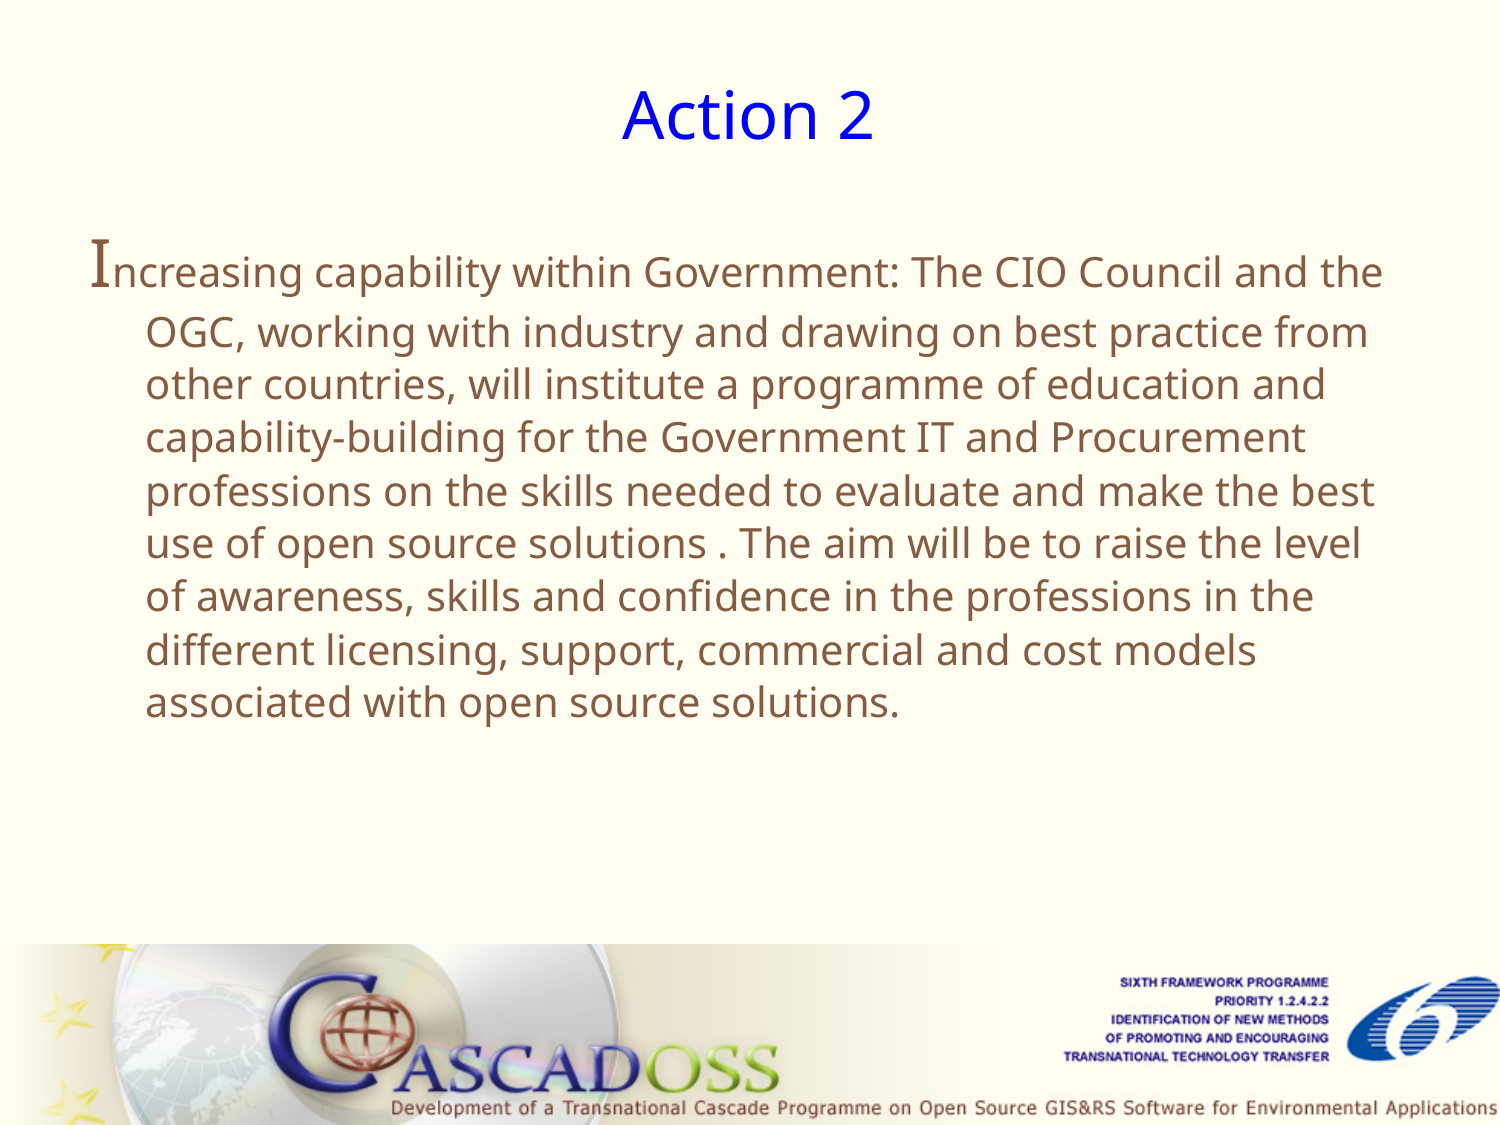

# Action 2
Increasing capability within Government: The CIO Council and the OGC, working with industry and drawing on best practice from other countries, will institute a programme of education and capability-building for the Government IT and Procurement professions on the skills needed to evaluate and make the best use of open source solutions . The aim will be to raise the level of awareness, skills and confidence in the professions in the different licensing, support, commercial and cost models associated with open source solutions.